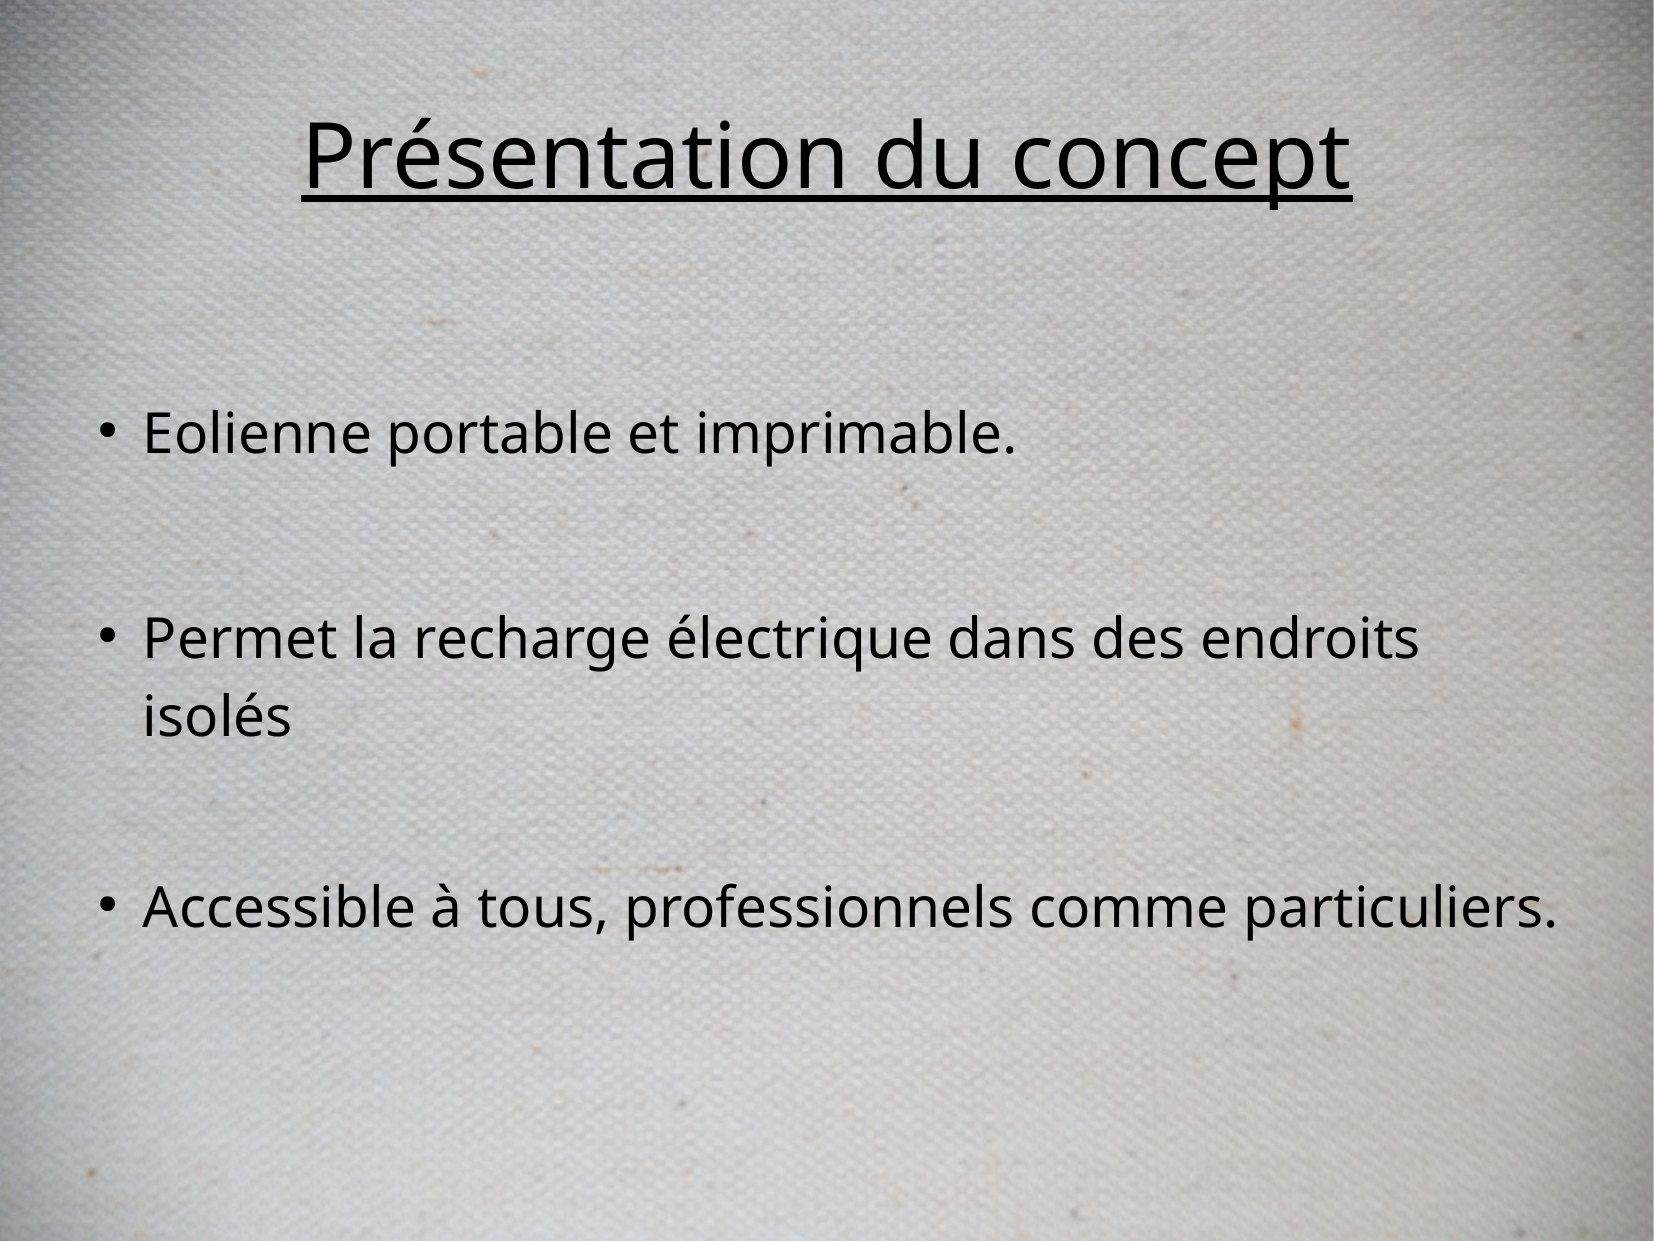

# Présentation du concept
Eolienne portable et imprimable.
Permet la recharge électrique dans des endroits isolés
Accessible à tous, professionnels comme particuliers.